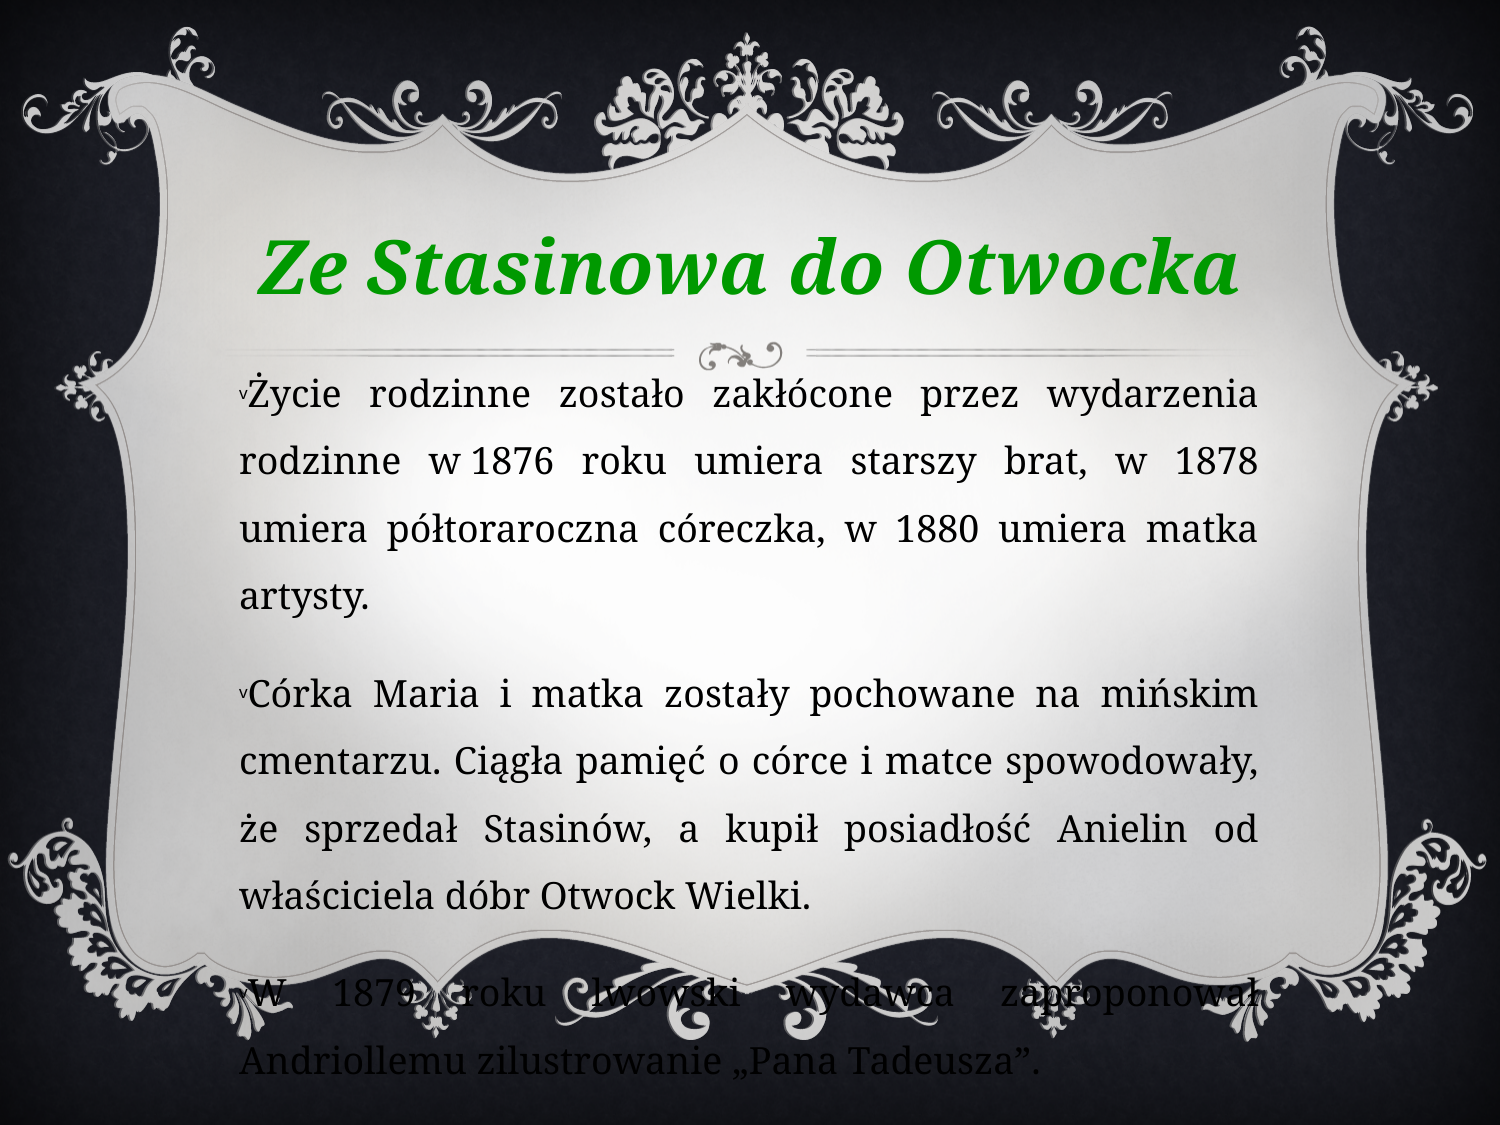

# Ze Stasinowa do Otwocka
Życie rodzinne zostało zakłócone przez wydarzenia rodzinne w 1876 roku umiera starszy brat, w 1878 umiera półtoraroczna córeczka, w 1880 umiera matka artysty.
Córka Maria i matka zostały pochowane na mińskim cmentarzu. Ciągła pamięć o córce i matce spowodowały, że sprzedał Stasinów, a kupił posiadłość Anielin od właściciela dóbr Otwock Wielki.
W 1879 roku lwowski wydawca zaproponował Andriollemu zilustrowanie „Pana Tadeusza”.